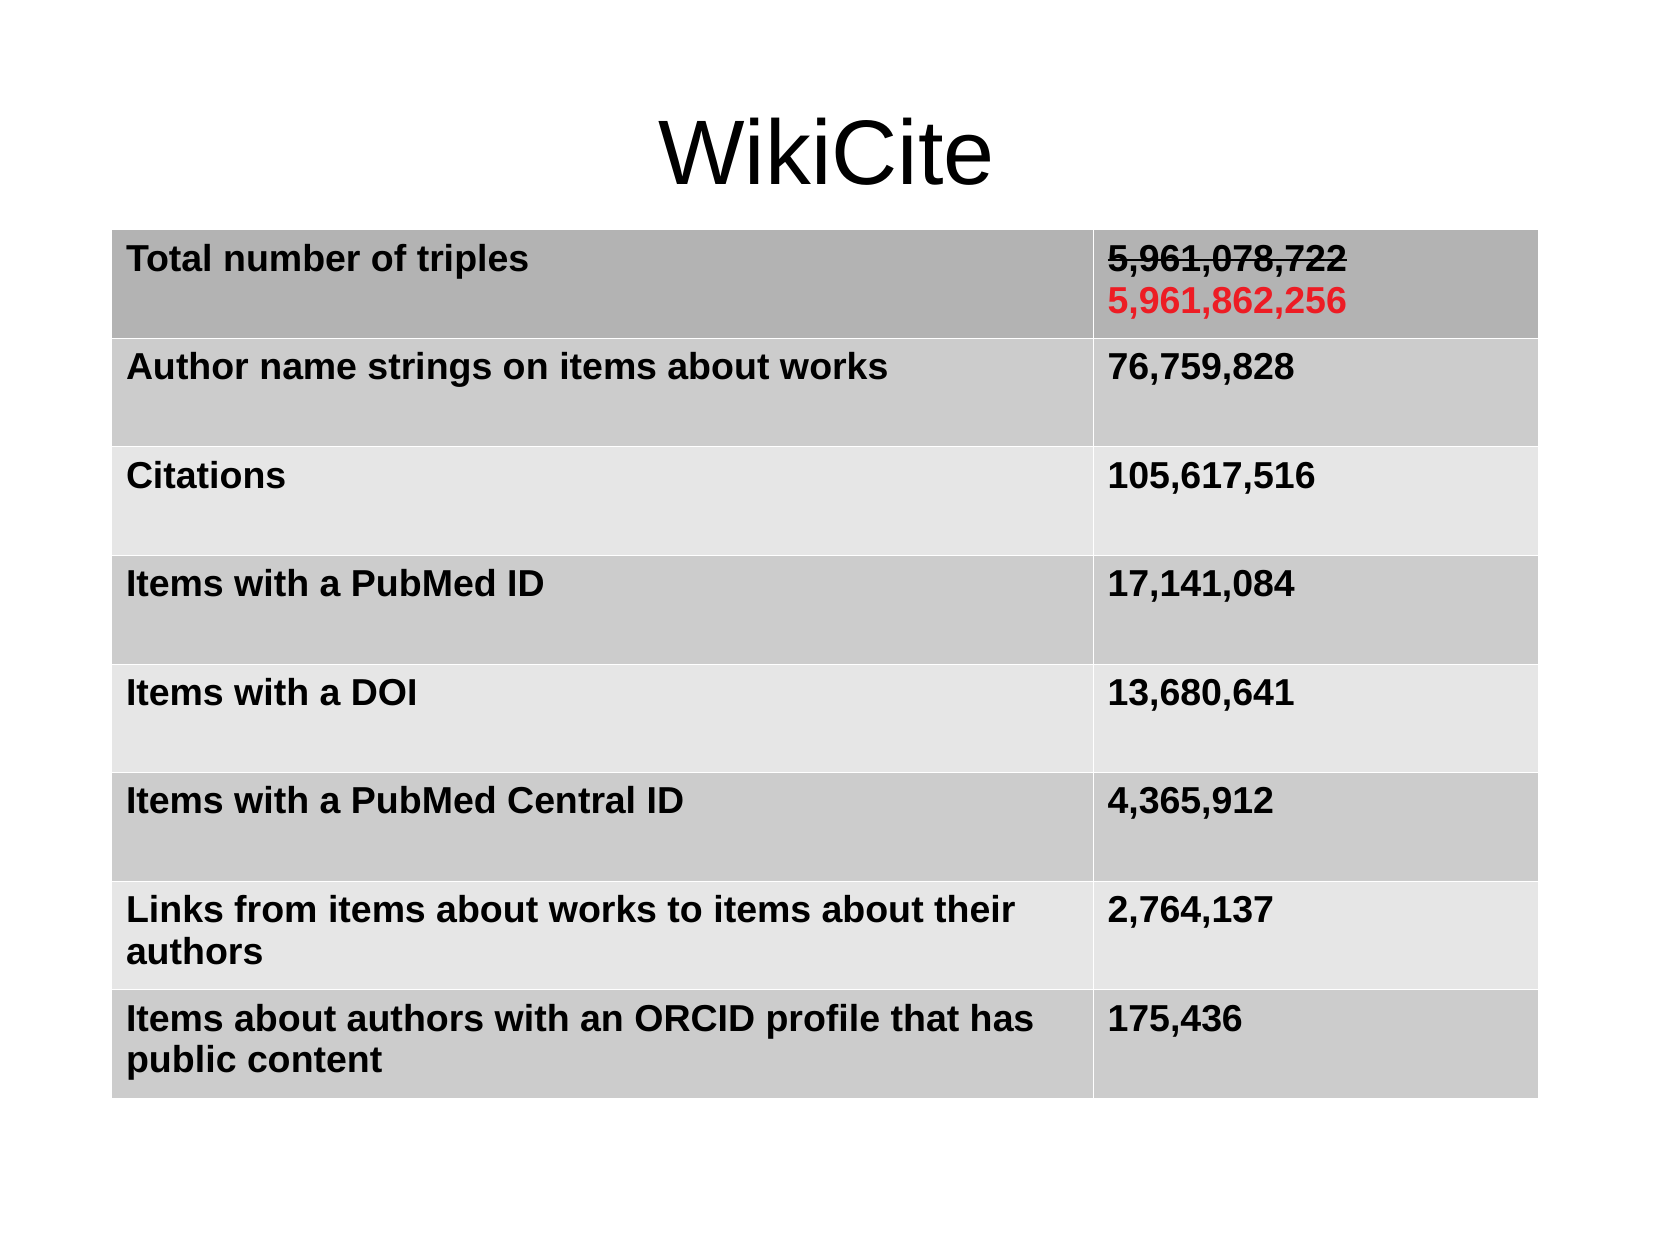

# WikiCite
| Total number of triples | 5,961,078,722 5,961,862,256 |
| --- | --- |
| Author name strings on items about works | 76,759,828 |
| Citations | 105,617,516 |
| Items with a PubMed ID | 17,141,084 |
| Items with a DOI | 13,680,641 |
| Items with a PubMed Central ID | 4,365,912 |
| Links from items about works to items about their authors | 2,764,137 |
| Items about authors with an ORCID profile that has public content | 175,436 |